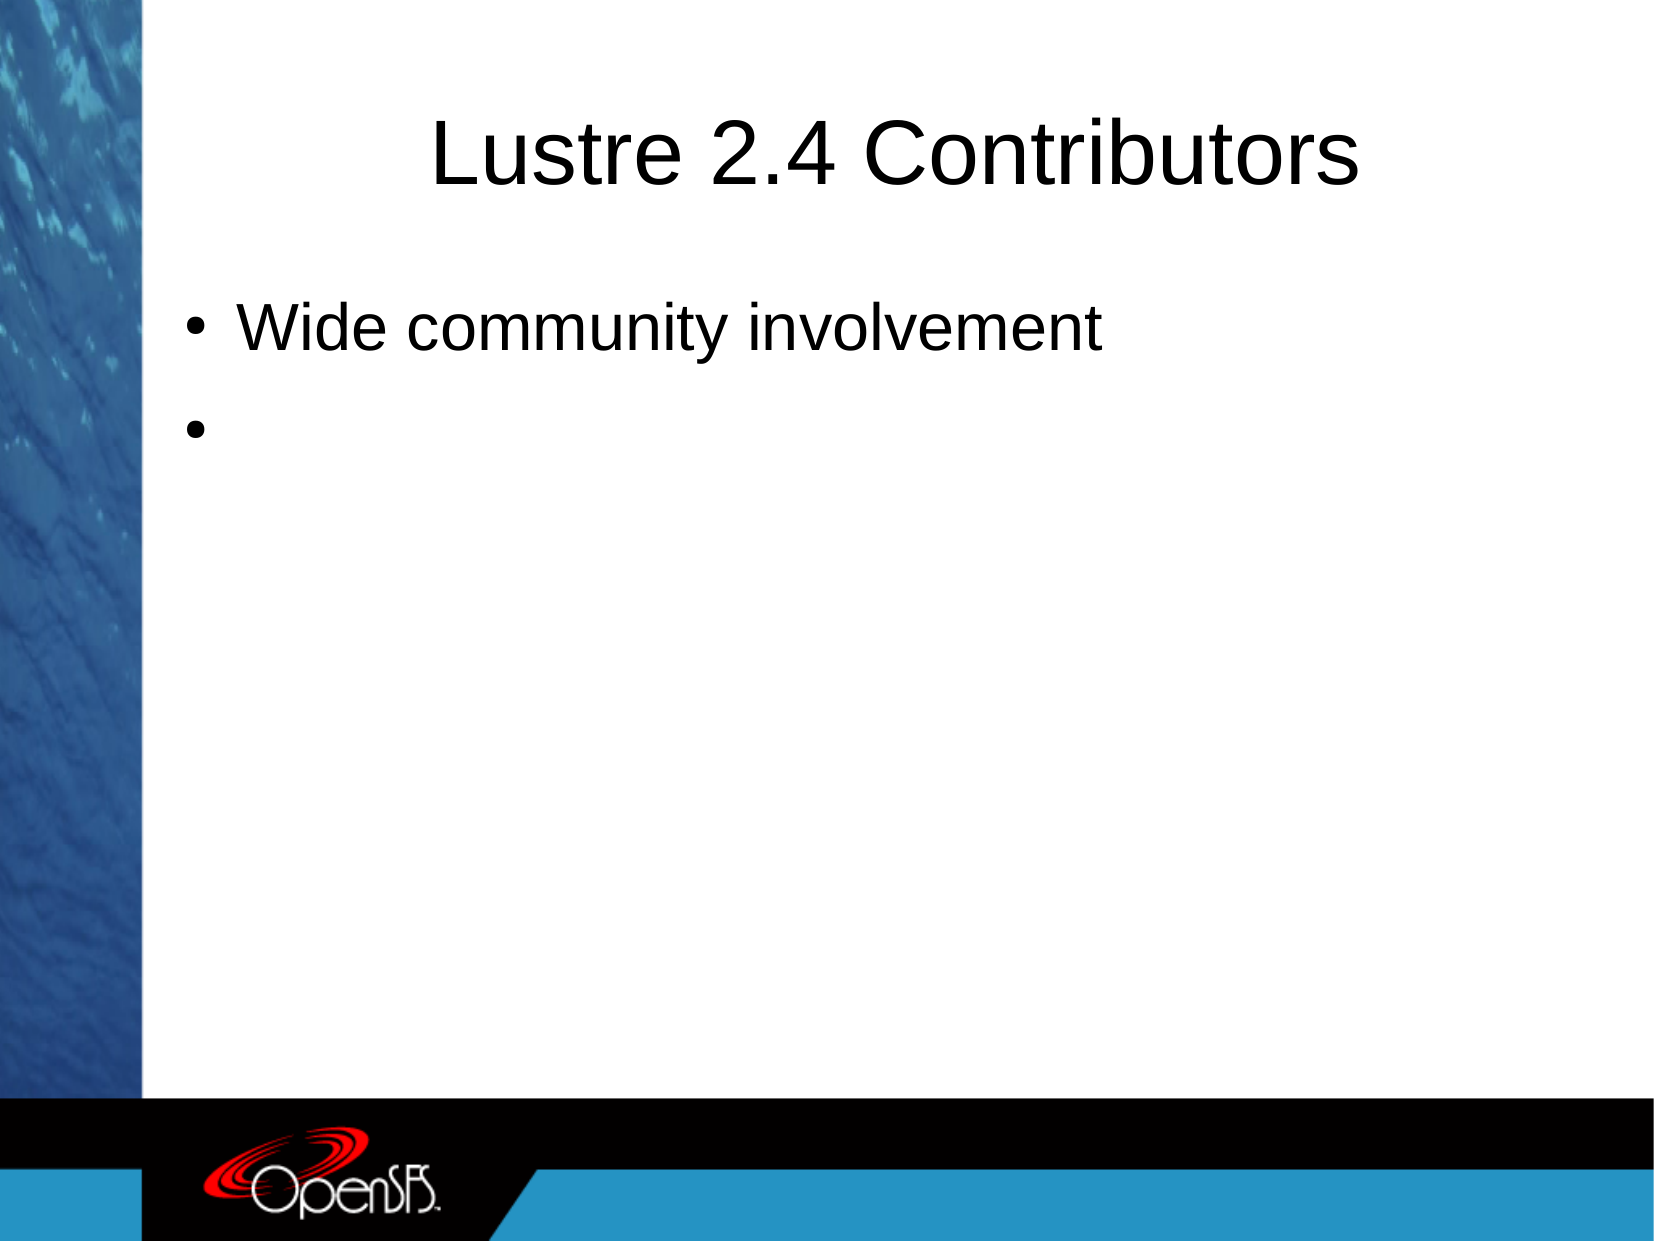

# Lustre 2.4 Contributors
Wide community involvement